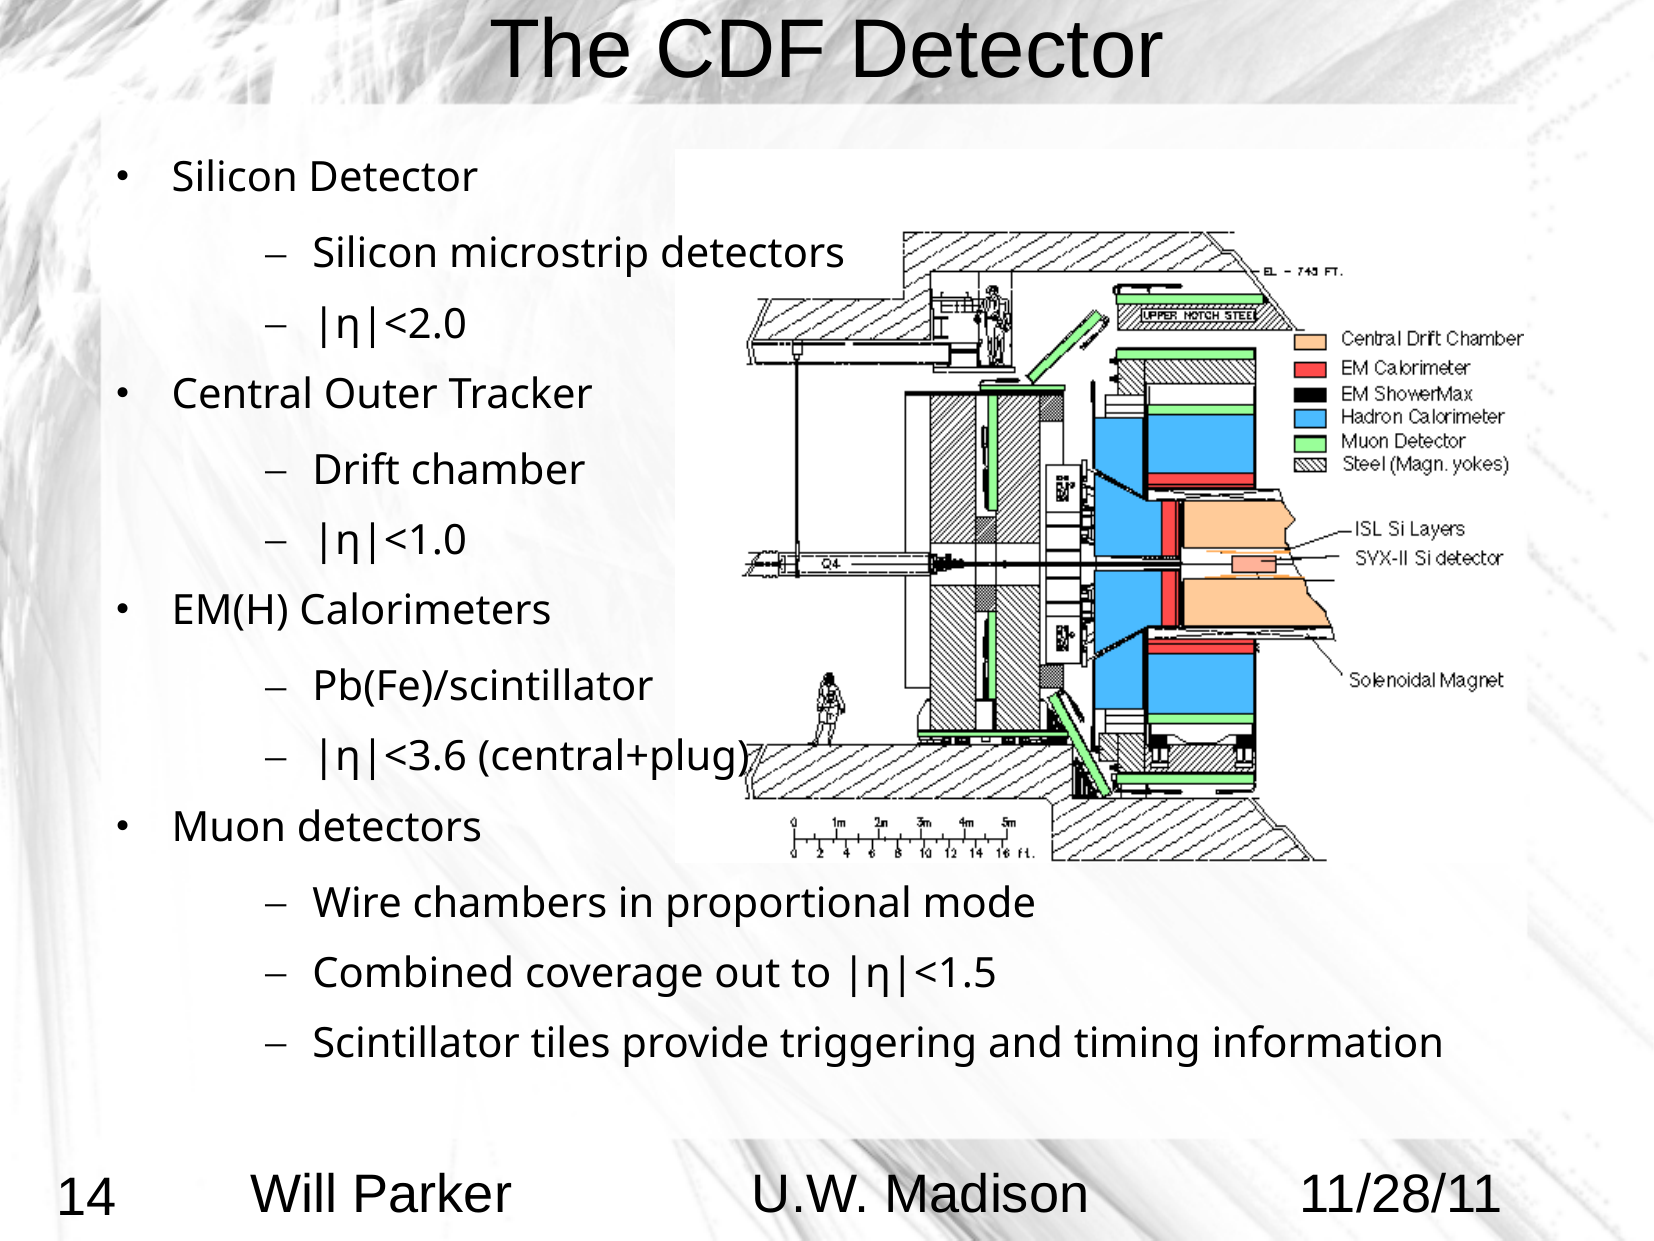

# The CDF Detector
Silicon Detector
Silicon microstrip detectors
|η|<2.0
Central Outer Tracker
Drift chamber
|η|<1.0
EM(H) Calorimeters
Pb(Fe)/scintillator
|η|<3.6 (central+plug)
Muon detectors
Wire chambers in proportional mode
Combined coverage out to |η|<1.5
Scintillator tiles provide triggering and timing information
 Will Parker U.W. Madison 11/28/11
14